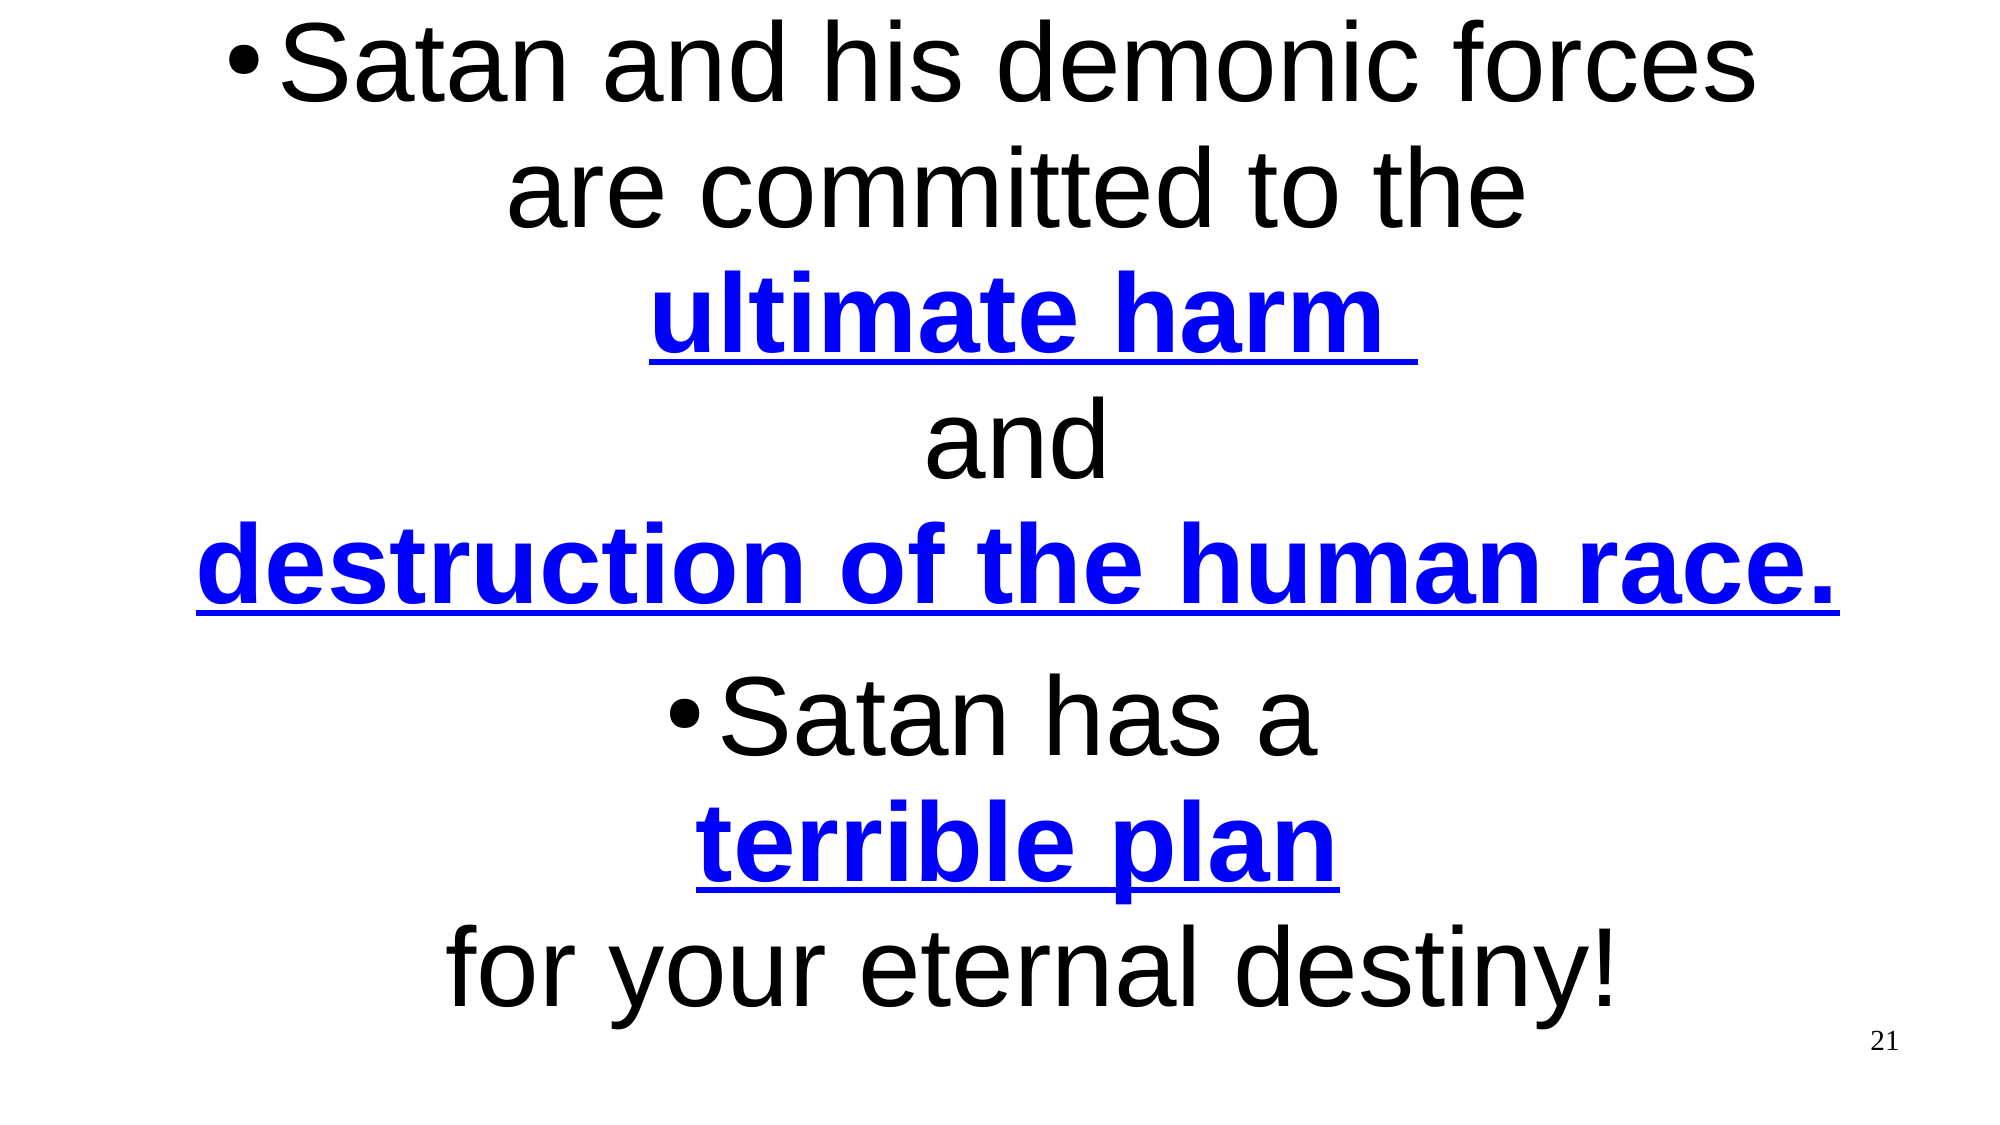

# Satan and his demonic forces are committed to the ultimate harm and destruction of the human race.
Satan has a
terrible plan
for your eternal destiny!
21